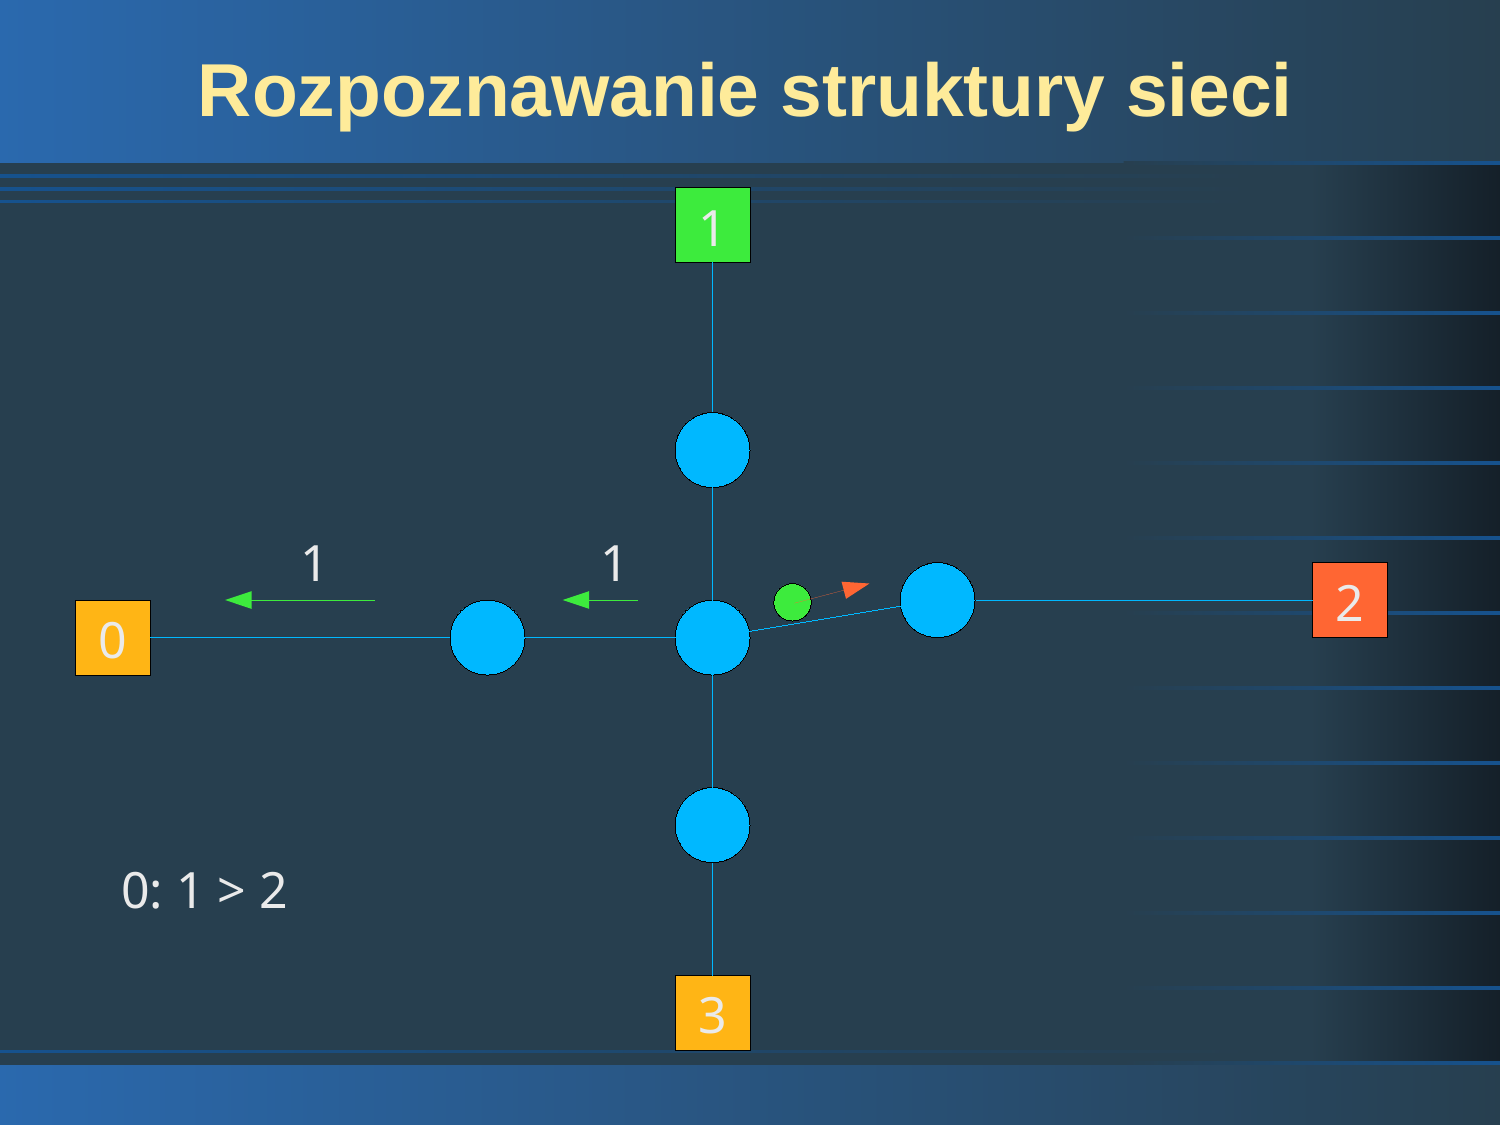

# Rozpoznawanie struktury sieci
1
1
1
2
0
0: 1 > 2
3